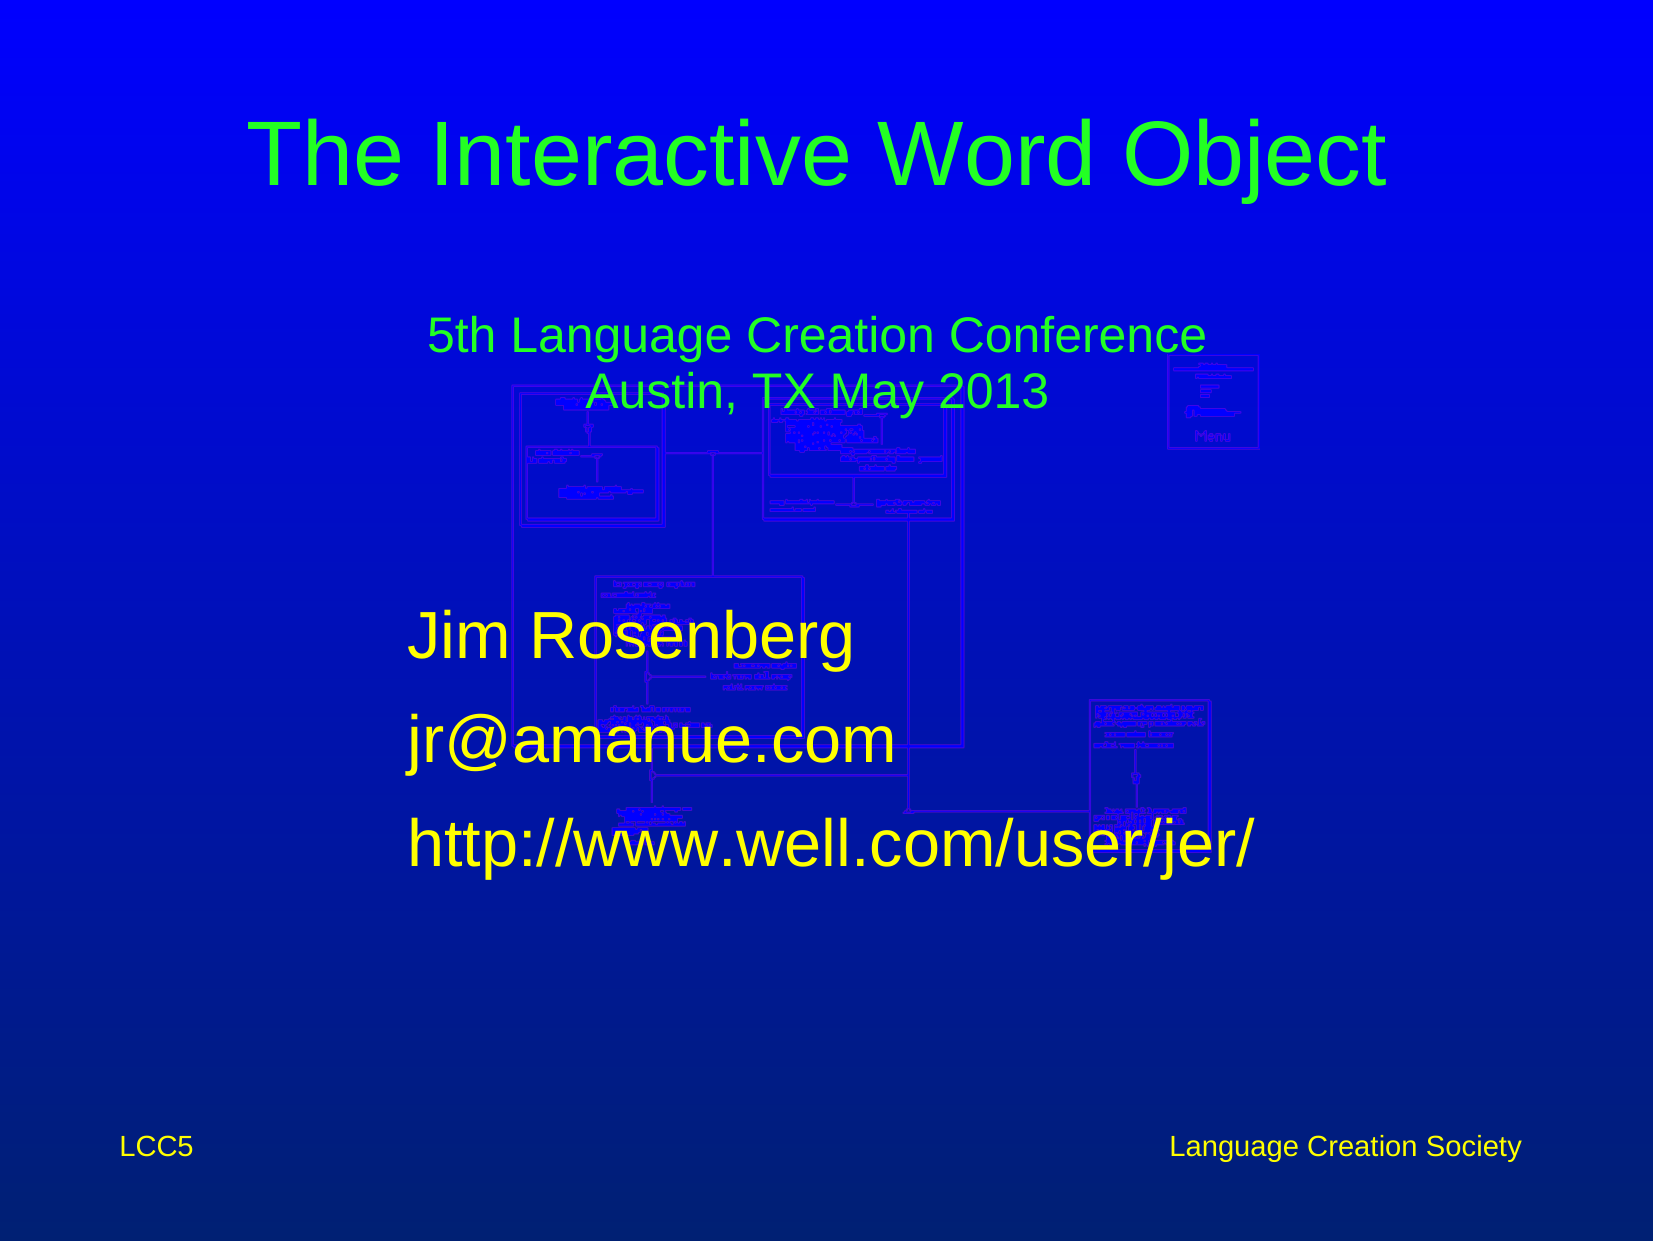

# The Interactive Word Object 5th Language Creation Conference Austin, TX May 2013
Jim Rosenberg
jr@amanue.com
http://www.well.com/user/jer/